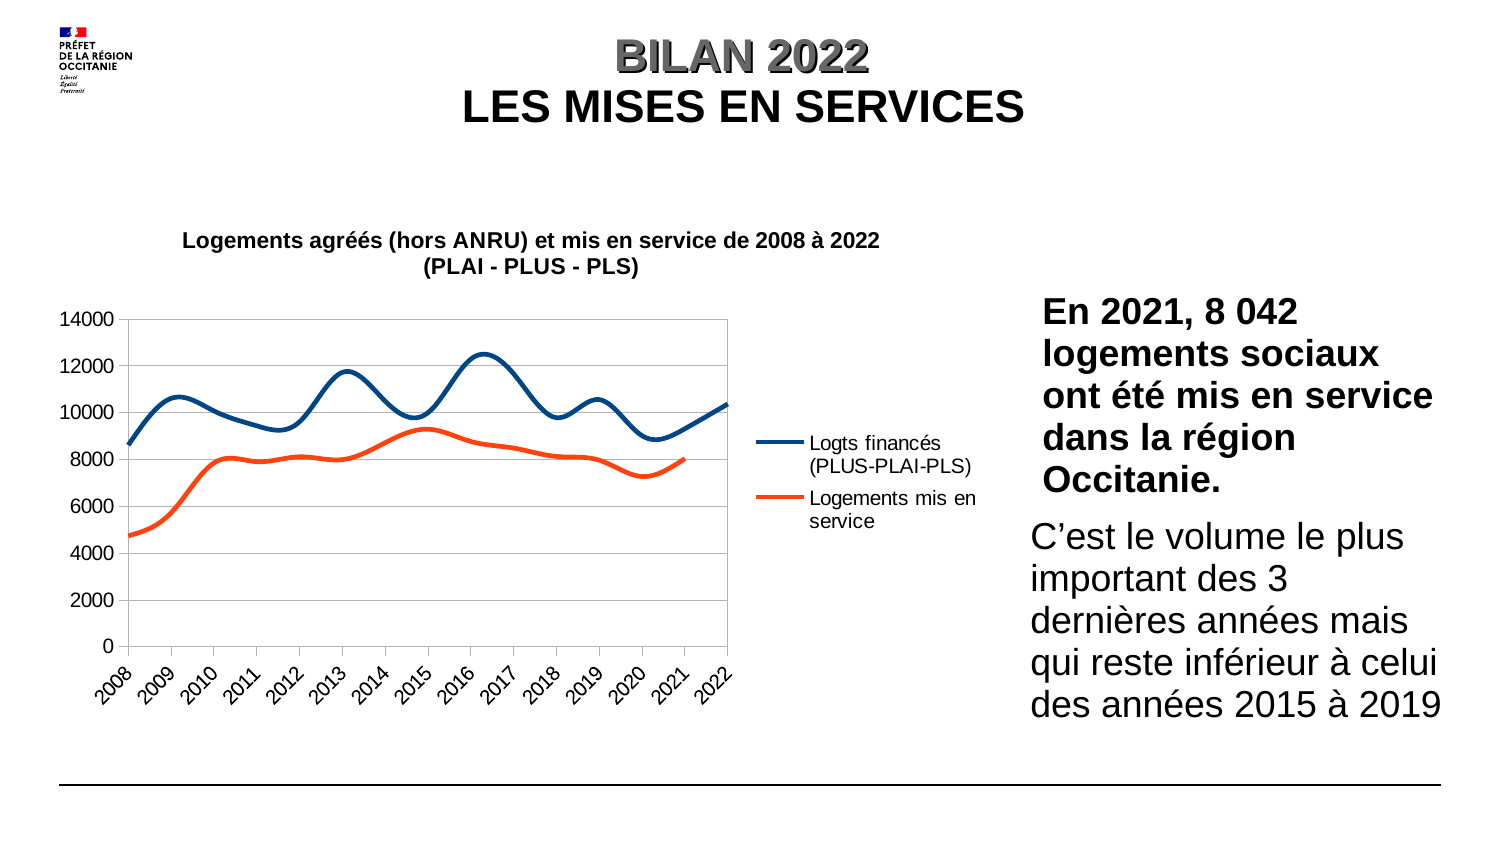

BILAN 2022
# LES MISES EN SERVICES
### Chart: Logements agréés (hors ANRU) et mis en service de 2008 à 2022
(PLAI - PLUS - PLS)
| Category | Logts financés (PLUS-PLAI-PLS) | Logements mis en service |
|---|---|---|
| 2008 | 8616.0 | 4740.0 |
| 2009 | 10616.0 | 5722.0 |
| 2010 | 10080.0 | 7857.0 |
| 2011 | 9444.0 | 7913.0 |
| 2012 | 9616.0 | 8120.0 |
| 2013 | 11727.0 | 8000.0 |
| 2014 | 10497.0 | 8720.0 |
| 2015 | 10005.0 | 9300.0 |
| 2016 | 12293.0 | 8774.0 |
| 2017 | 11664.0 | 8491.0 |
| 2018 | 9791.0 | 8135.0 |
| 2019 | 10563.0 | 7974.0 |
| 2020 | 9019.0 | 7275.0 |
| 2021 | 9320.0 | 8042.0 |
| 2022 | 10375.0 | None |En 2021, 8 042 logements sociaux ont été mis en service dans la région Occitanie.
C’est le volume le plus important des 3 dernières années mais qui reste inférieur à celui des années 2015 à 2019